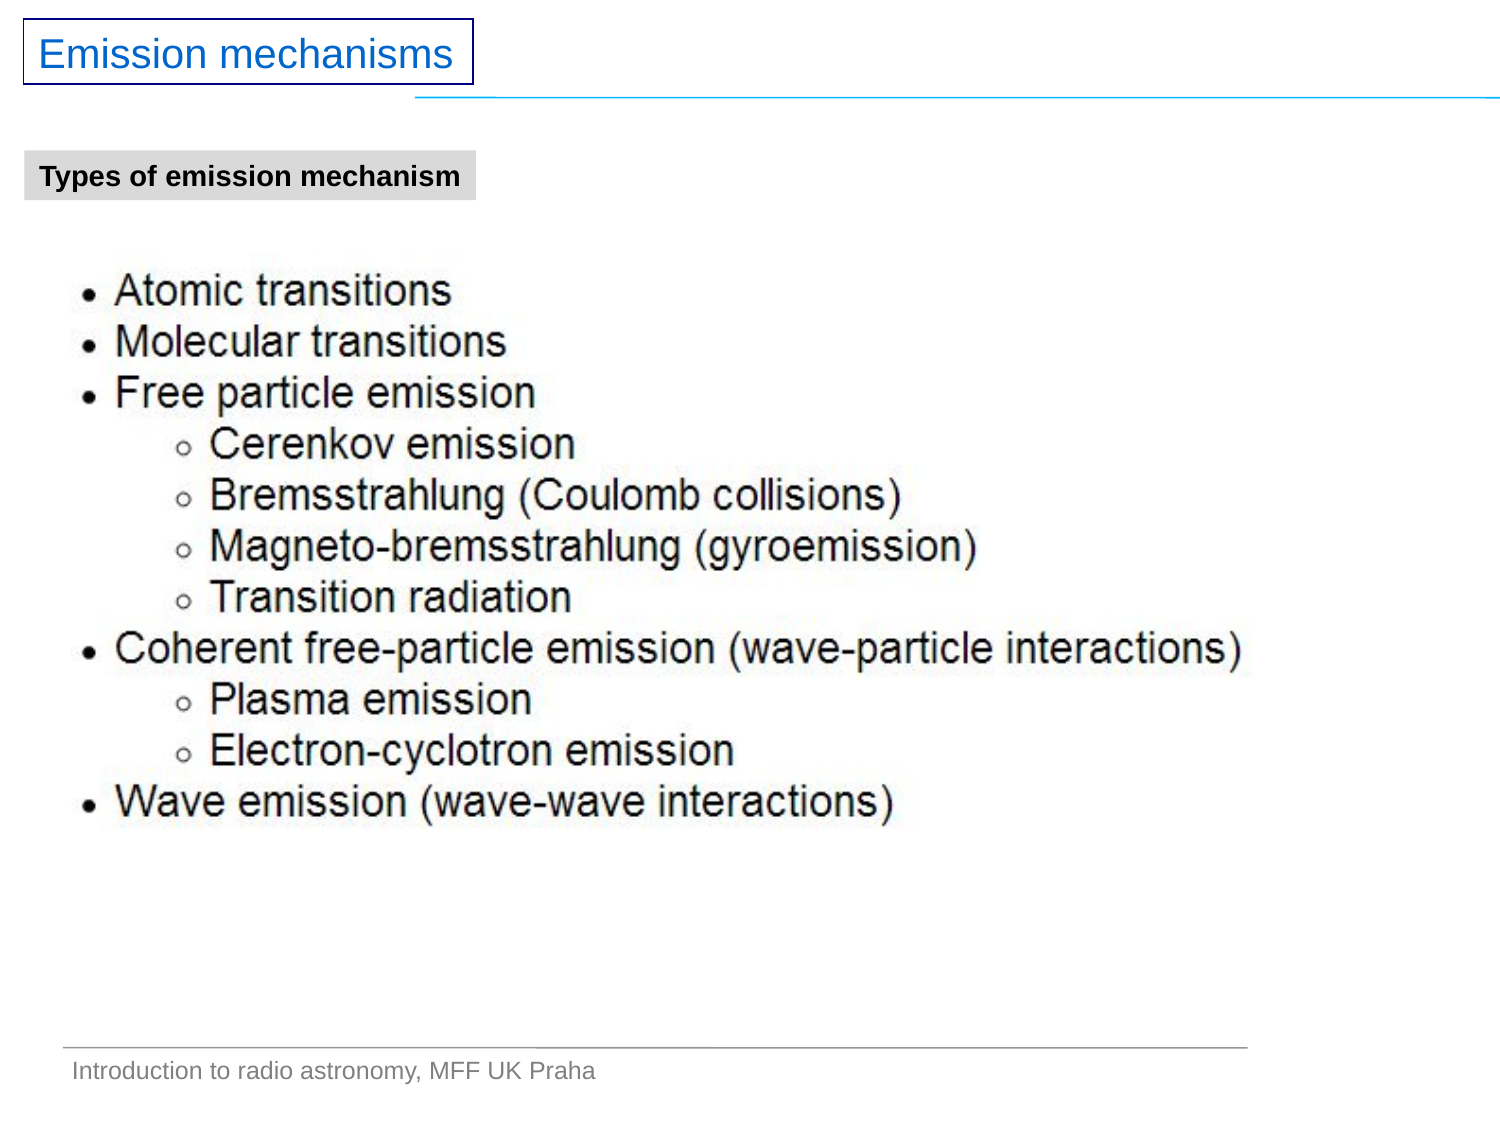

Emission mechanisms
Types of emission mechanism
Introduction to radio astronomy